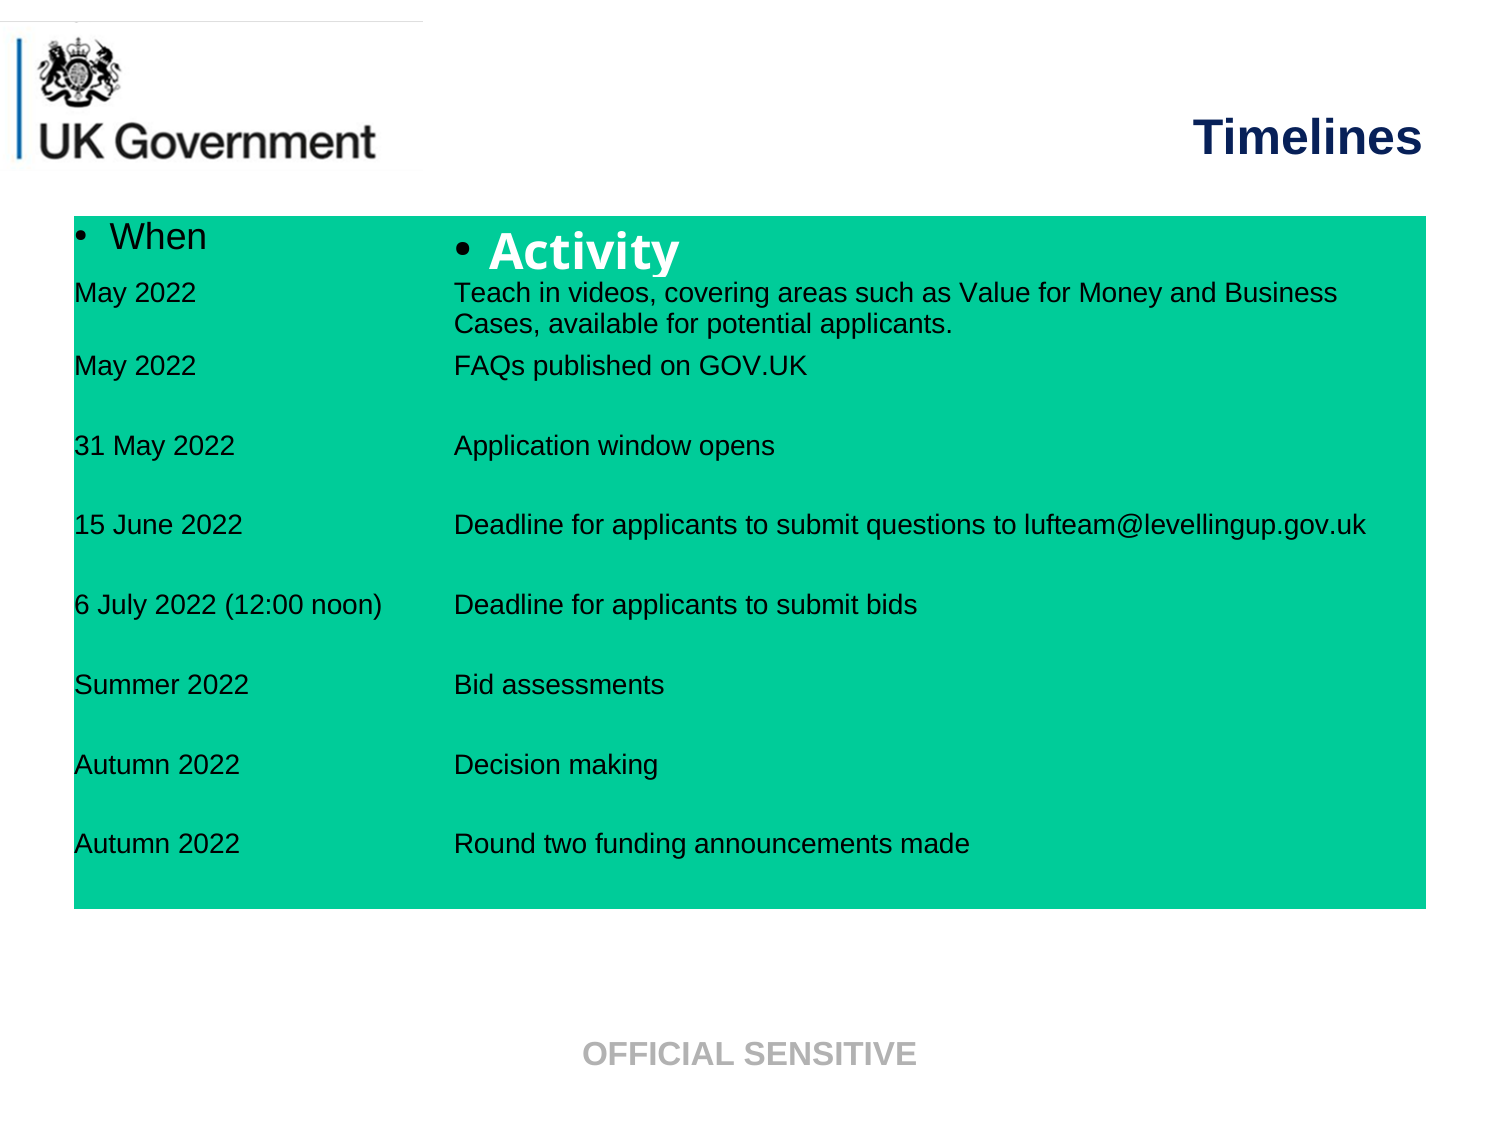

# Timelines
| When | Activity |
| --- | --- |
| May 2022 | Teach in videos, covering areas such as Value for Money and Business Cases, available for potential applicants. |
| May 2022 | FAQs published on GOV.UK |
| 31 May 2022 | Application window opens |
| 15 June 2022 | Deadline for applicants to submit questions to lufteam@levellingup.gov.uk |
| 6 July 2022 (12:00 noon) | Deadline for applicants to submit bids |
| Summer 2022 | Bid assessments |
| Autumn 2022 | Decision making |
| Autumn 2022 | Round two funding announcements made |